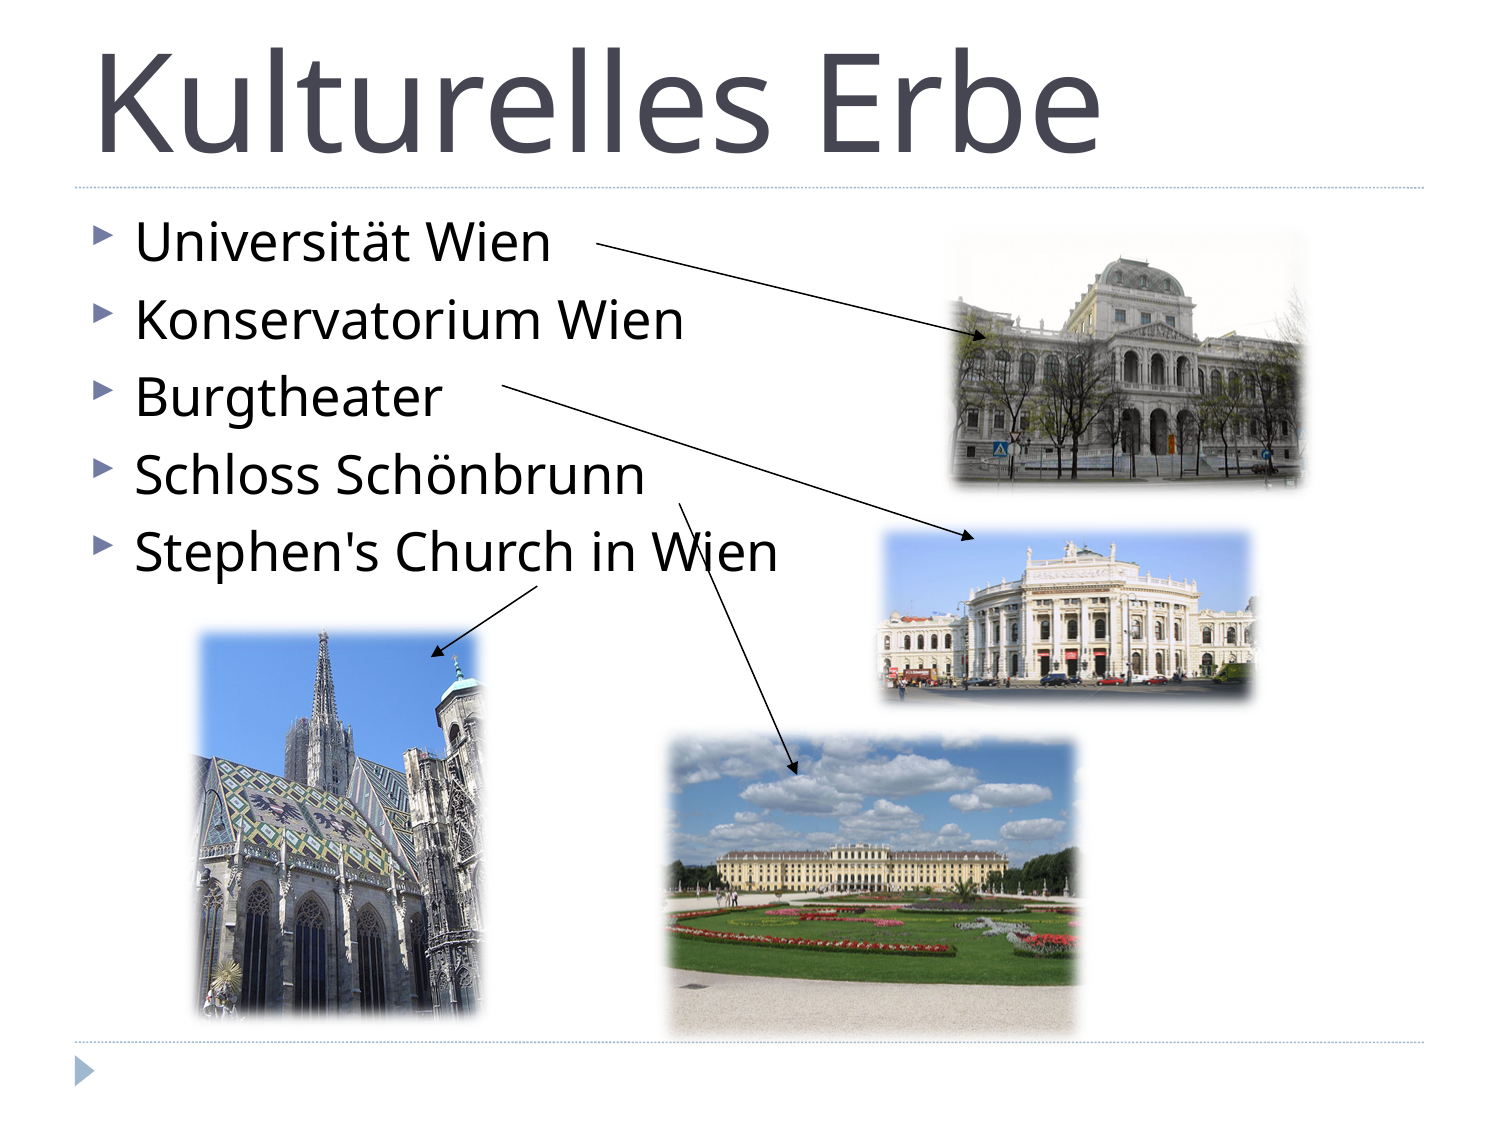

Kulturelles Erbe
Universität Wien
Konservatorium Wien
Burgtheater
Schloss Schönbrunn
Stephen's Church in Wien